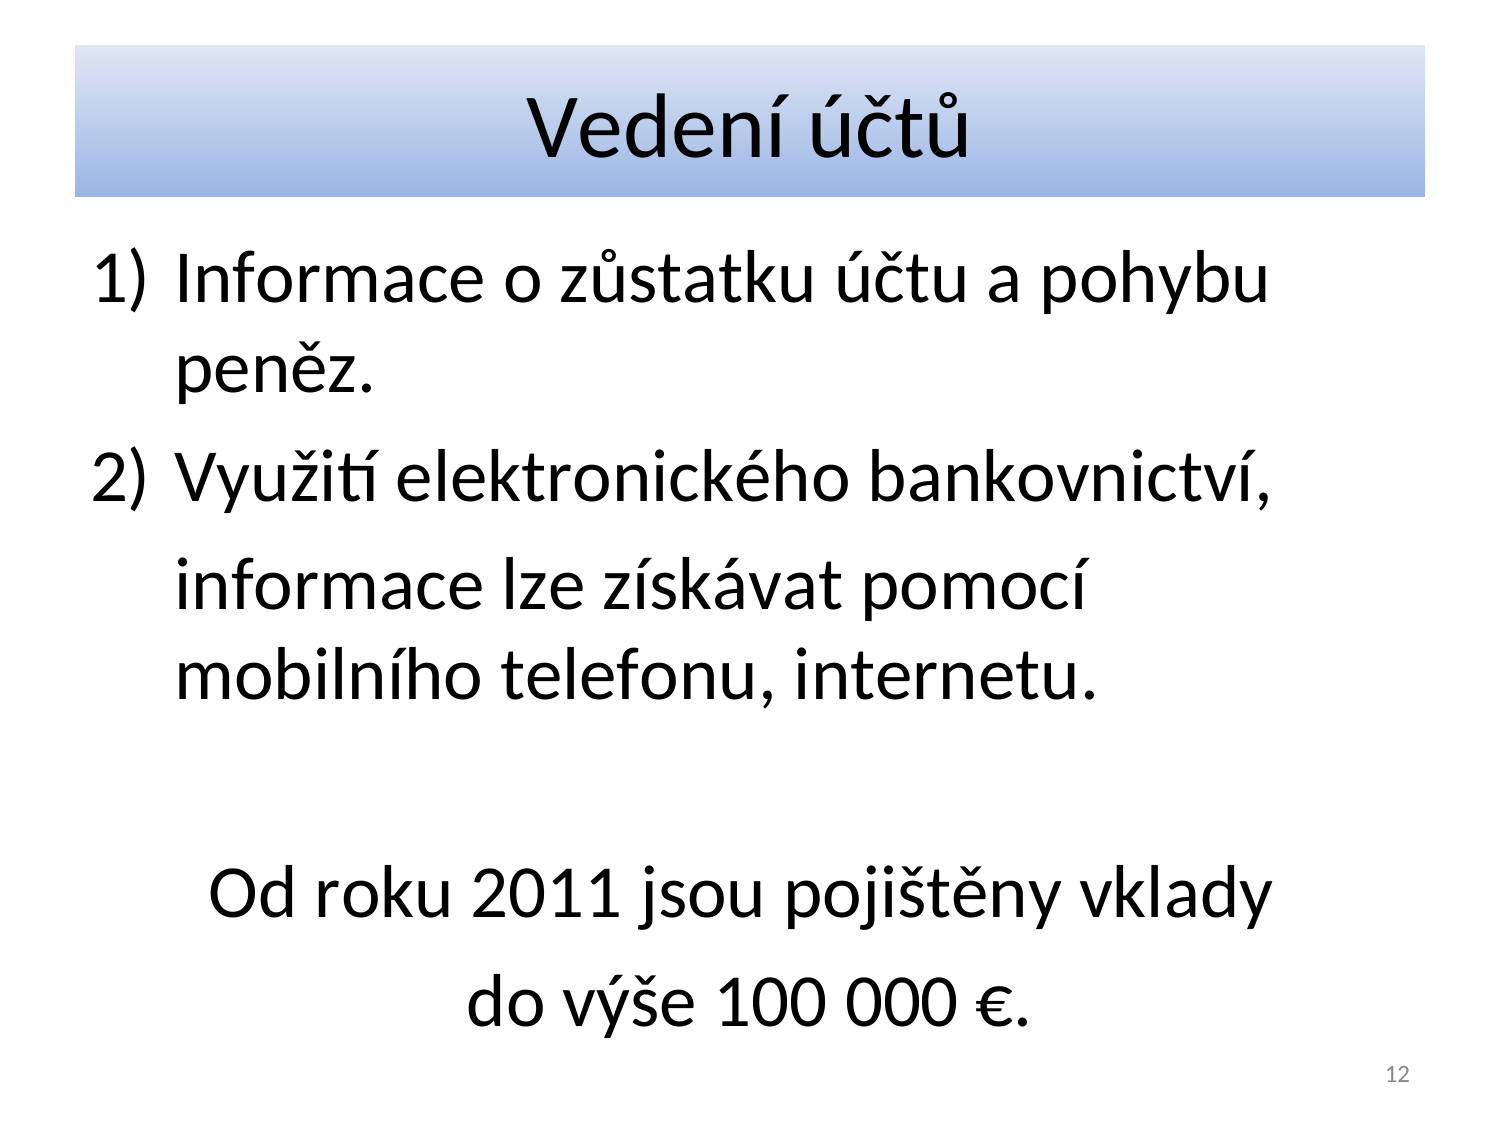

# Vedení účtů
Informace o zůstatku účtu a pohybu peněz.
Využití elektronického bankovnictví,
	informace lze získávat pomocí mobilního telefonu, internetu.
Od roku 2011 jsou pojištěny vklady
do výše 100 000 €.